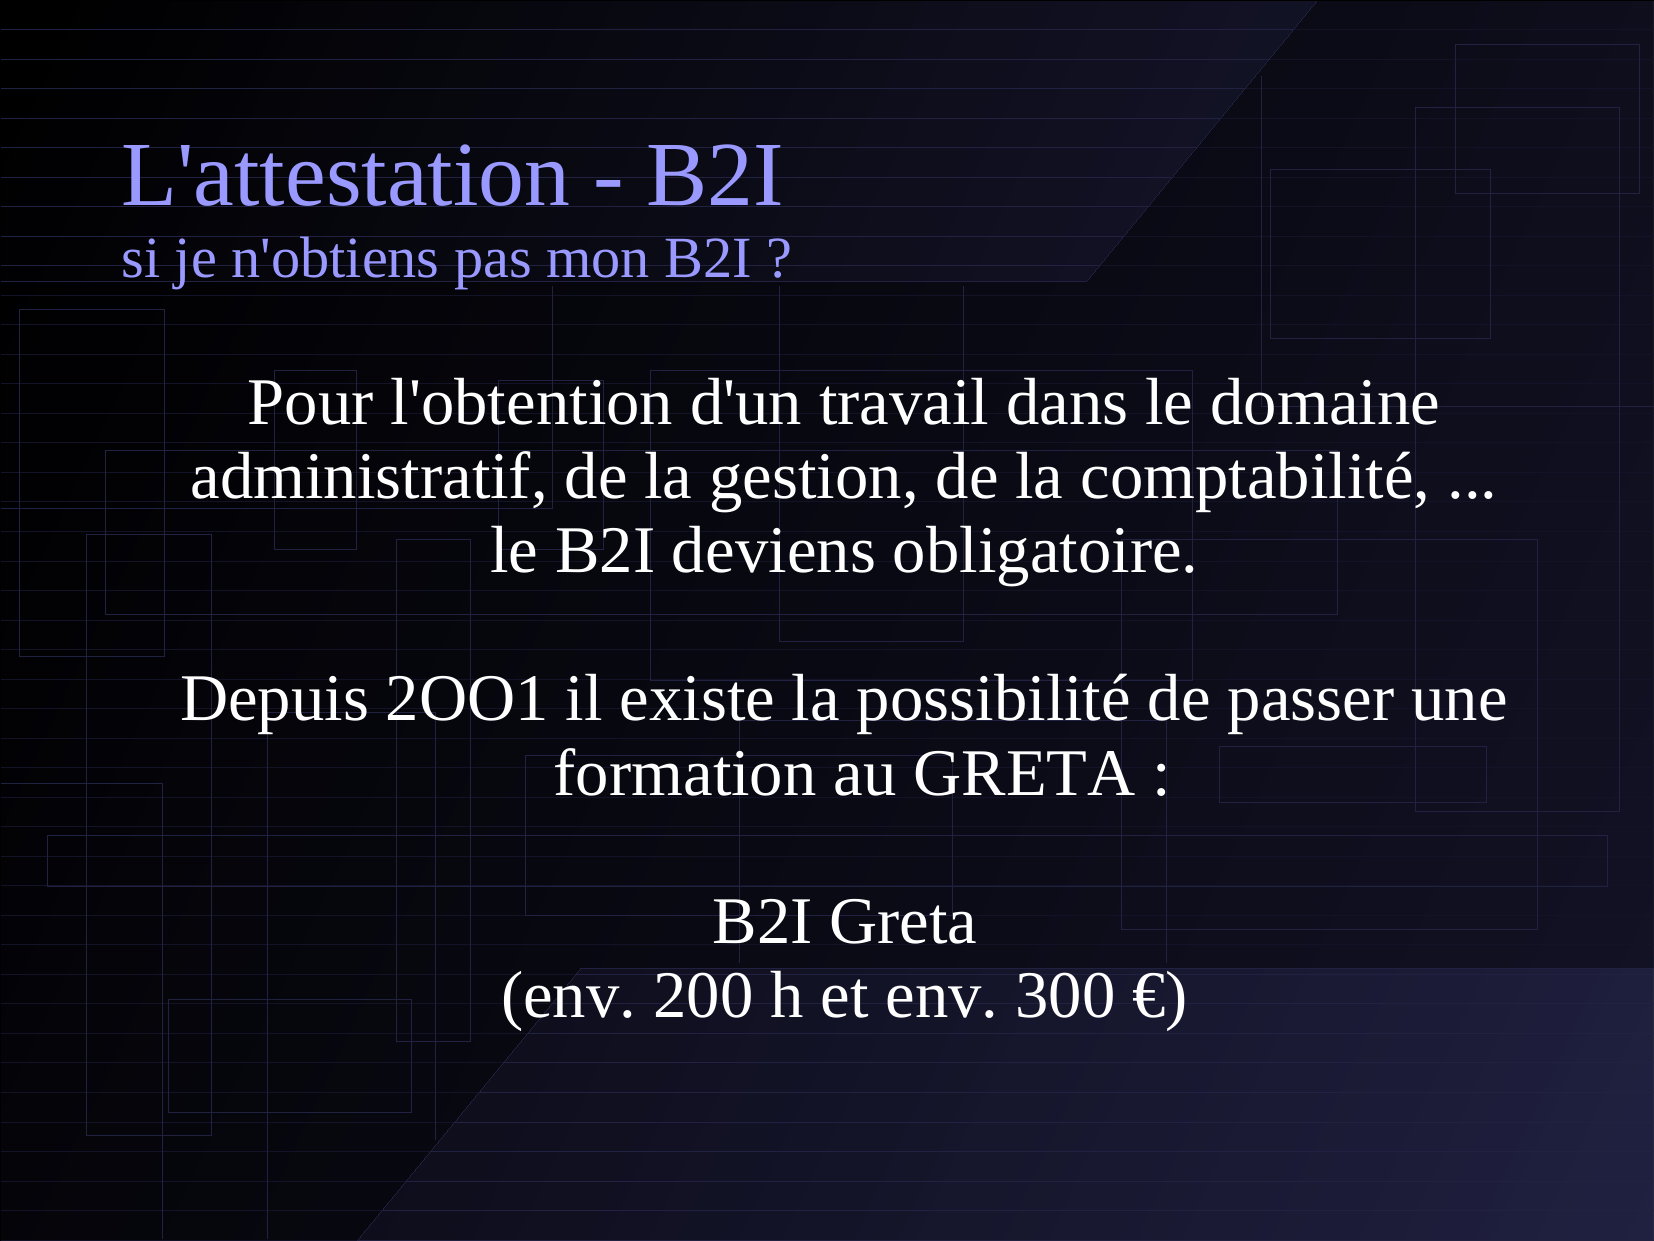

# L'attestation - B2I si je n'obtiens pas mon B2I ?
Pour l'obtention d'un travail dans le domaine
administratif, de la gestion, de la comptabilité, ...
le B2I deviens obligatoire.
Depuis 2OO1 il existe la possibilité de passer une formation au GRETA :
B2I Greta
(env. 200 h et env. 300 €)